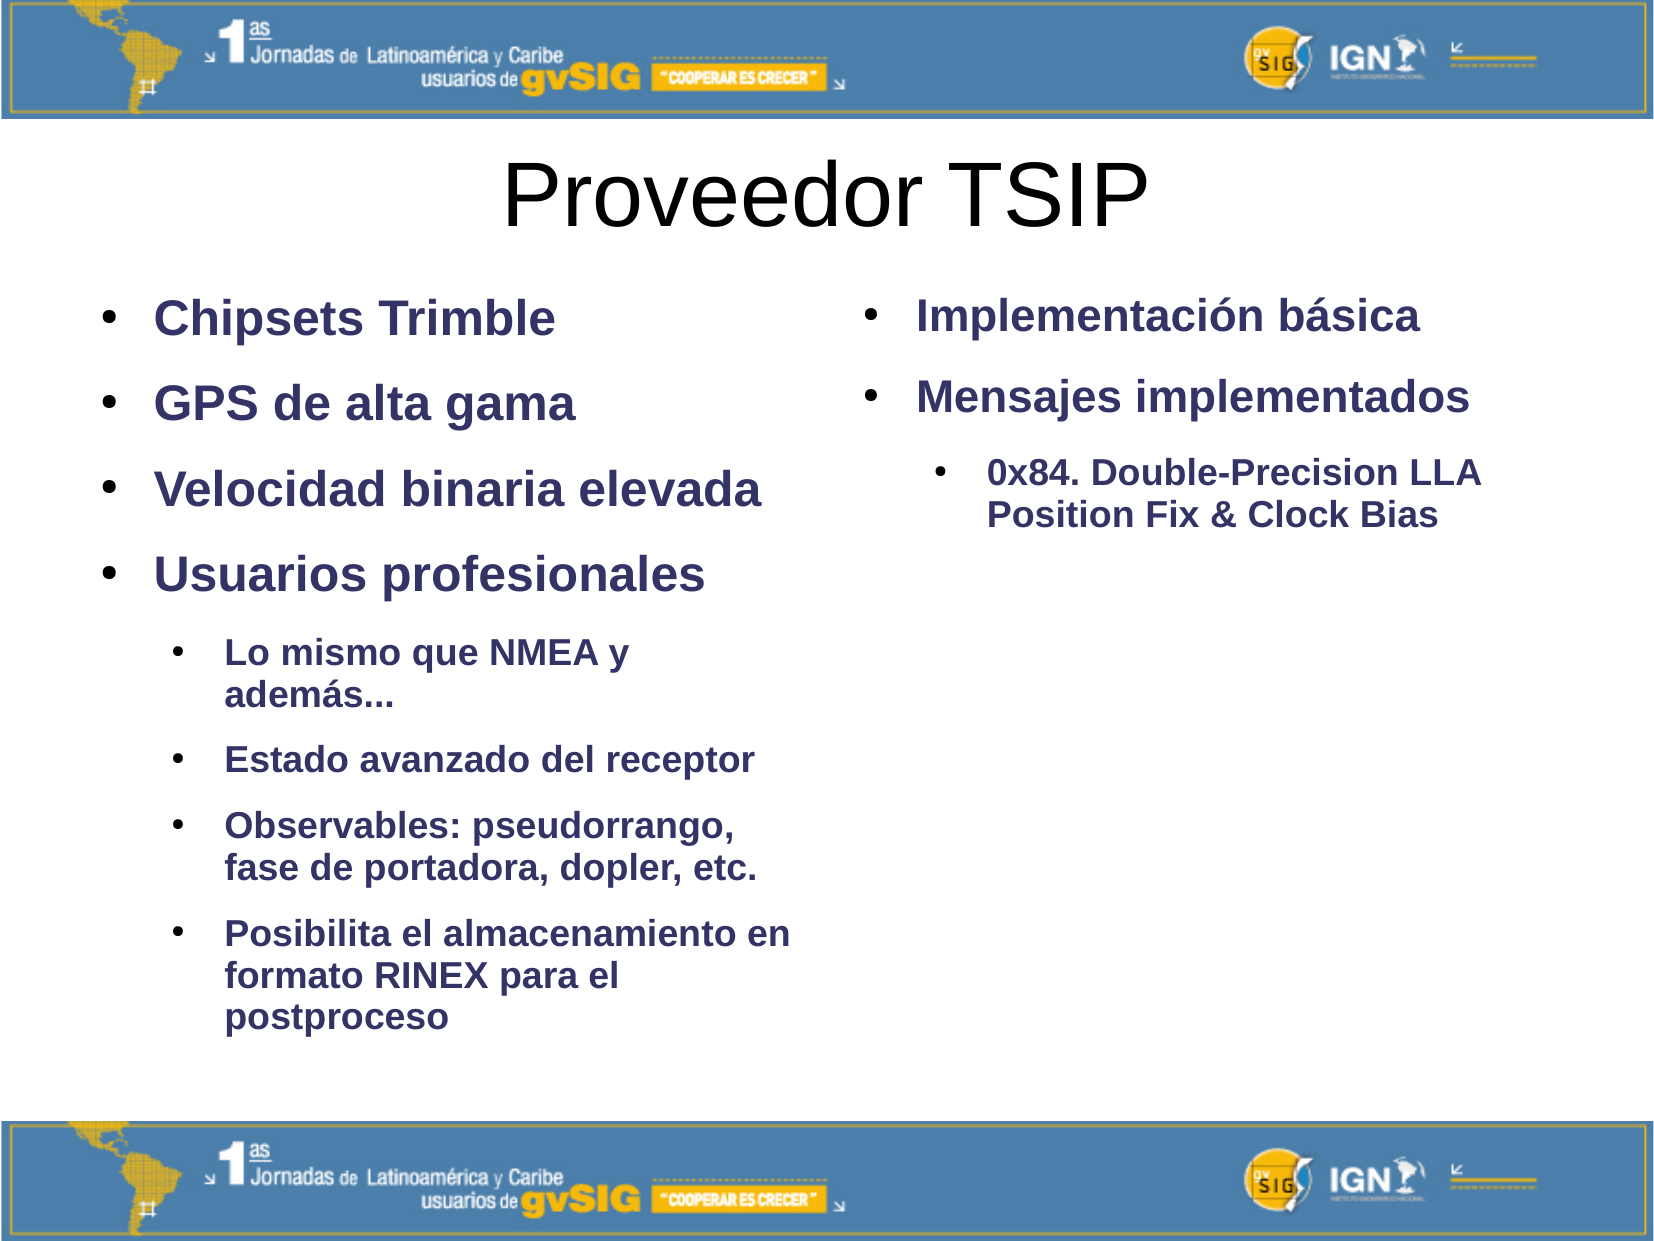

# Proveedor TSIP
Chipsets Trimble
GPS de alta gama
Velocidad binaria elevada
Usuarios profesionales
Lo mismo que NMEA y además...
Estado avanzado del receptor
Observables: pseudorrango, fase de portadora, dopler, etc.
Posibilita el almacenamiento en formato RINEX para el postproceso
Implementación básica
Mensajes implementados
0x84. Double-Precision LLA Position Fix & Clock Bias